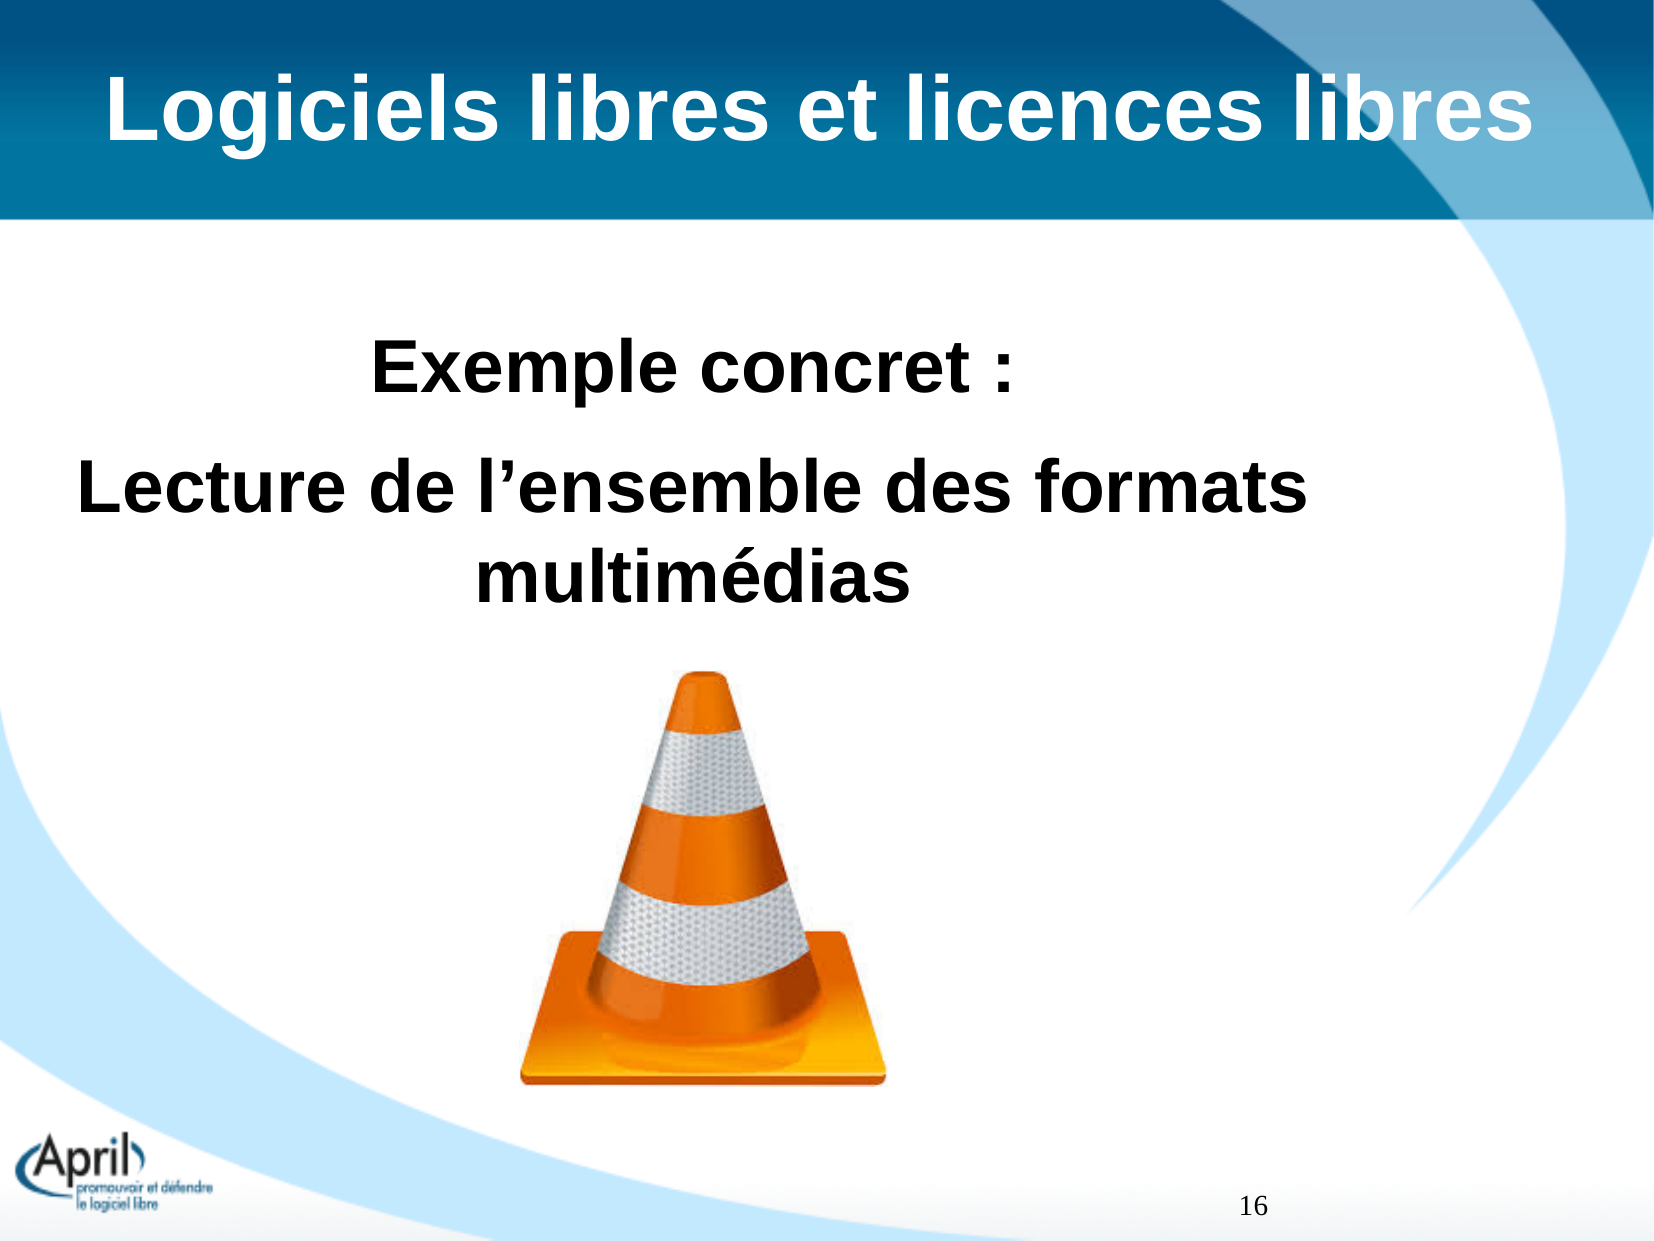

# Logiciels libres et licences libres
Exemple concret :
Lecture de l’ensemble des formats multimédias